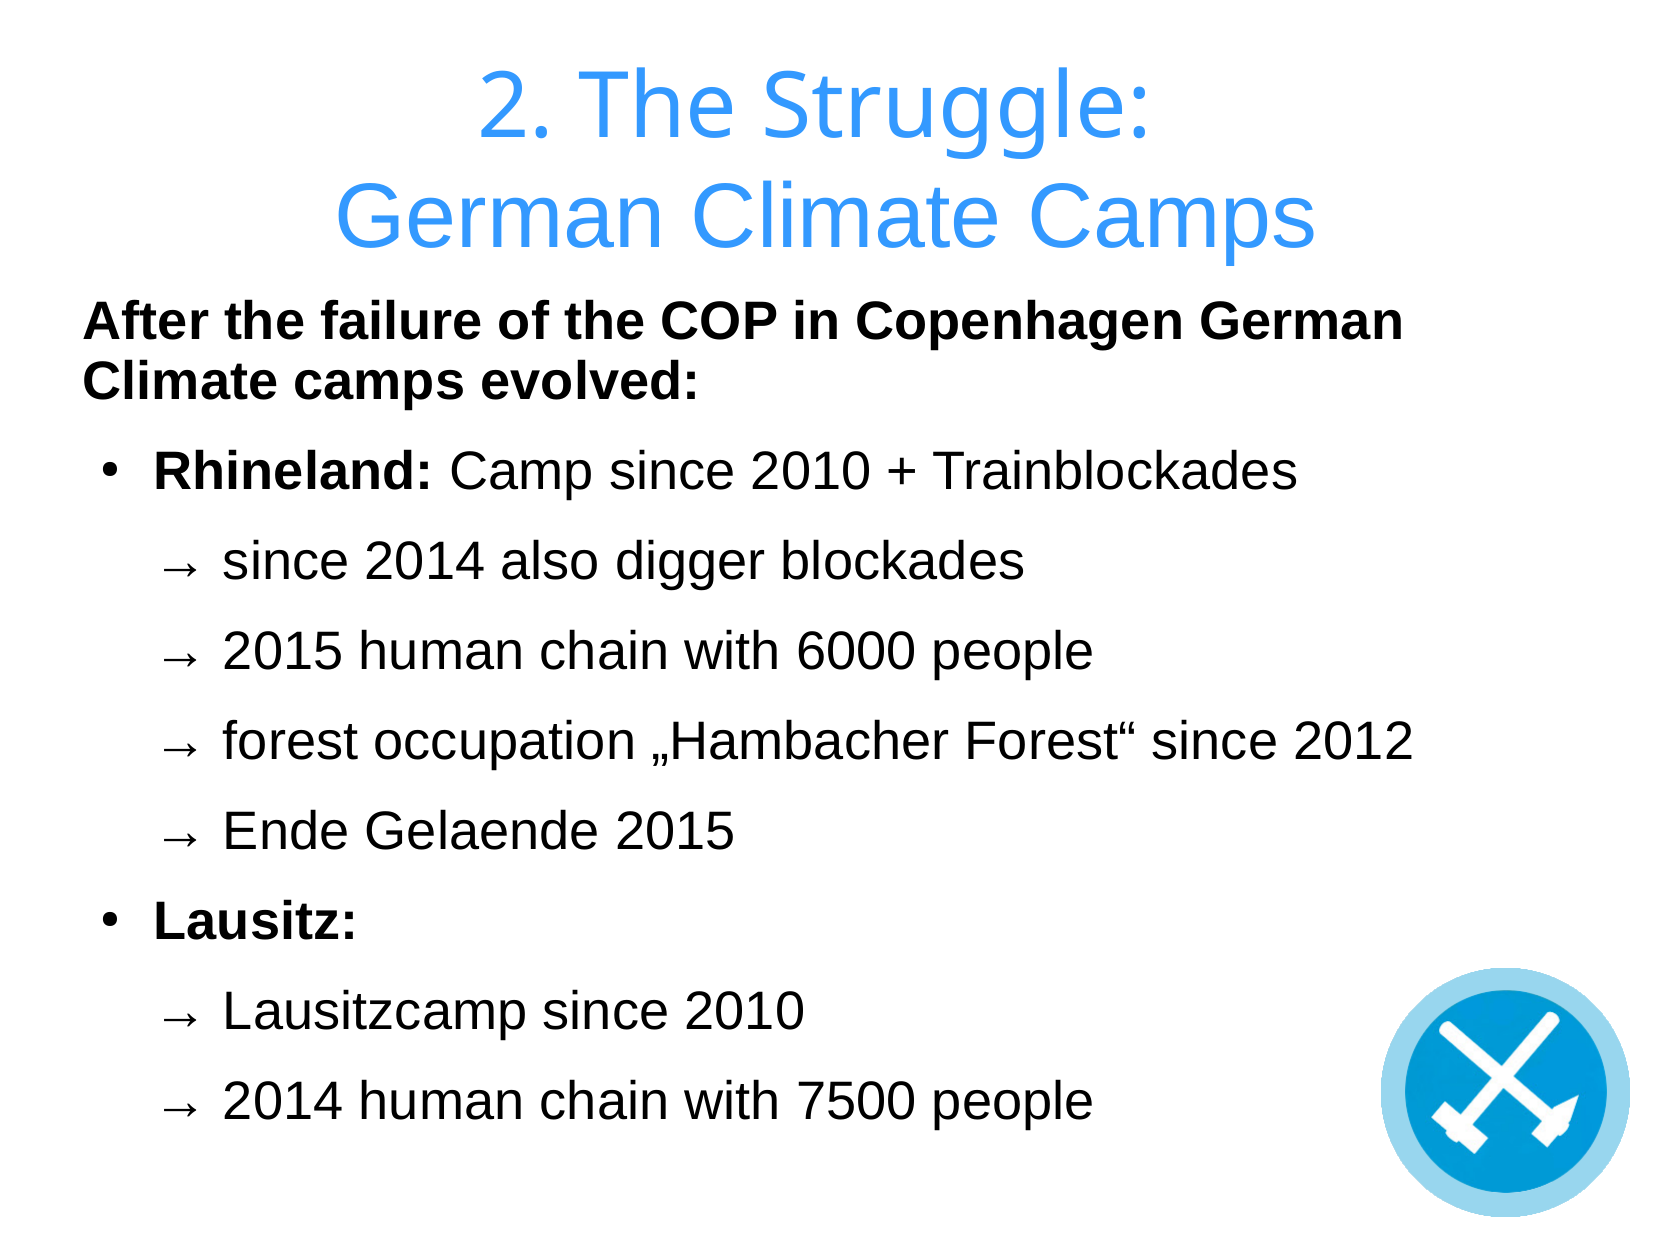

# 2. The Struggle: German Climate Camps
After the failure of the COP in Copenhagen German Climate camps evolved:
Rhineland: Camp since 2010 + Trainblockades
→ since 2014 also digger blockades
→ 2015 human chain with 6000 people
→ forest occupation „Hambacher Forest“ since 2012
→ Ende Gelaende 2015
Lausitz:
→ Lausitzcamp since 2010
→ 2014 human chain with 7500 people